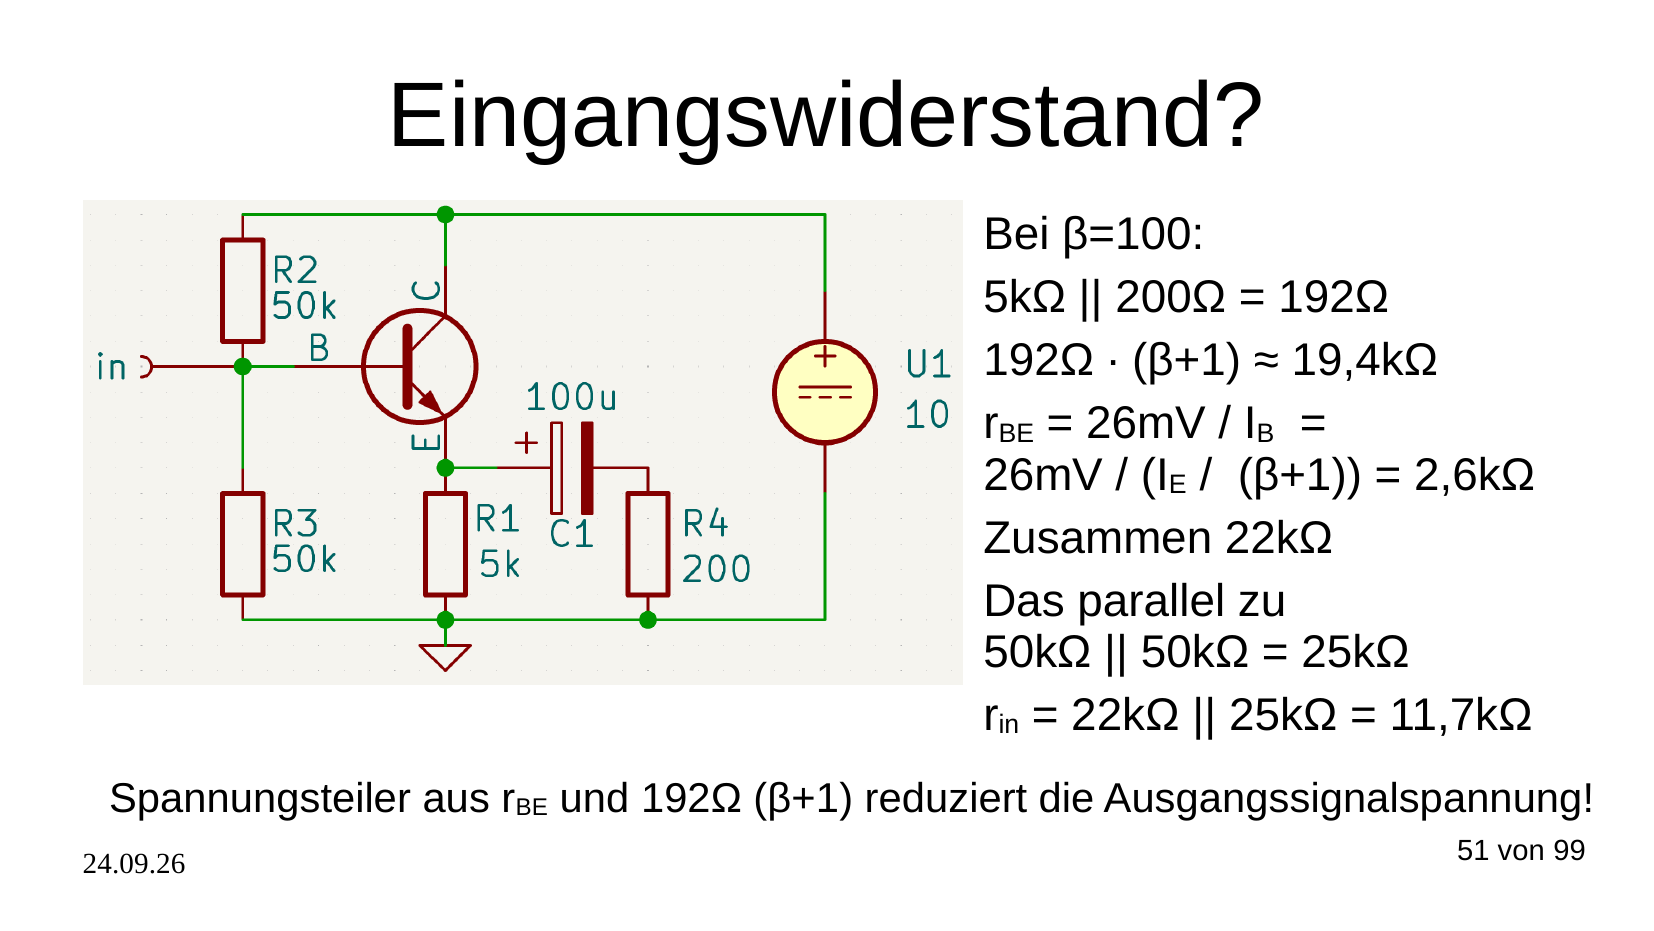

# Eingangswiderstand?
Bei β=100:
5kΩ || 200Ω = 192Ω
192Ω ∙ (β+1) ≈ 19,4kΩ
rBE = 26mV / IB =
26mV / (IE / (β+1)) = 2,6kΩ
Zusammen 22kΩ
Das parallel zu
50kΩ || 50kΩ = 25kΩ
rin = 22kΩ || 25kΩ = 11,7kΩ
Spannungsteiler aus rBE und 192Ω (β+1) reduziert die Ausgangssignalspannung!
51